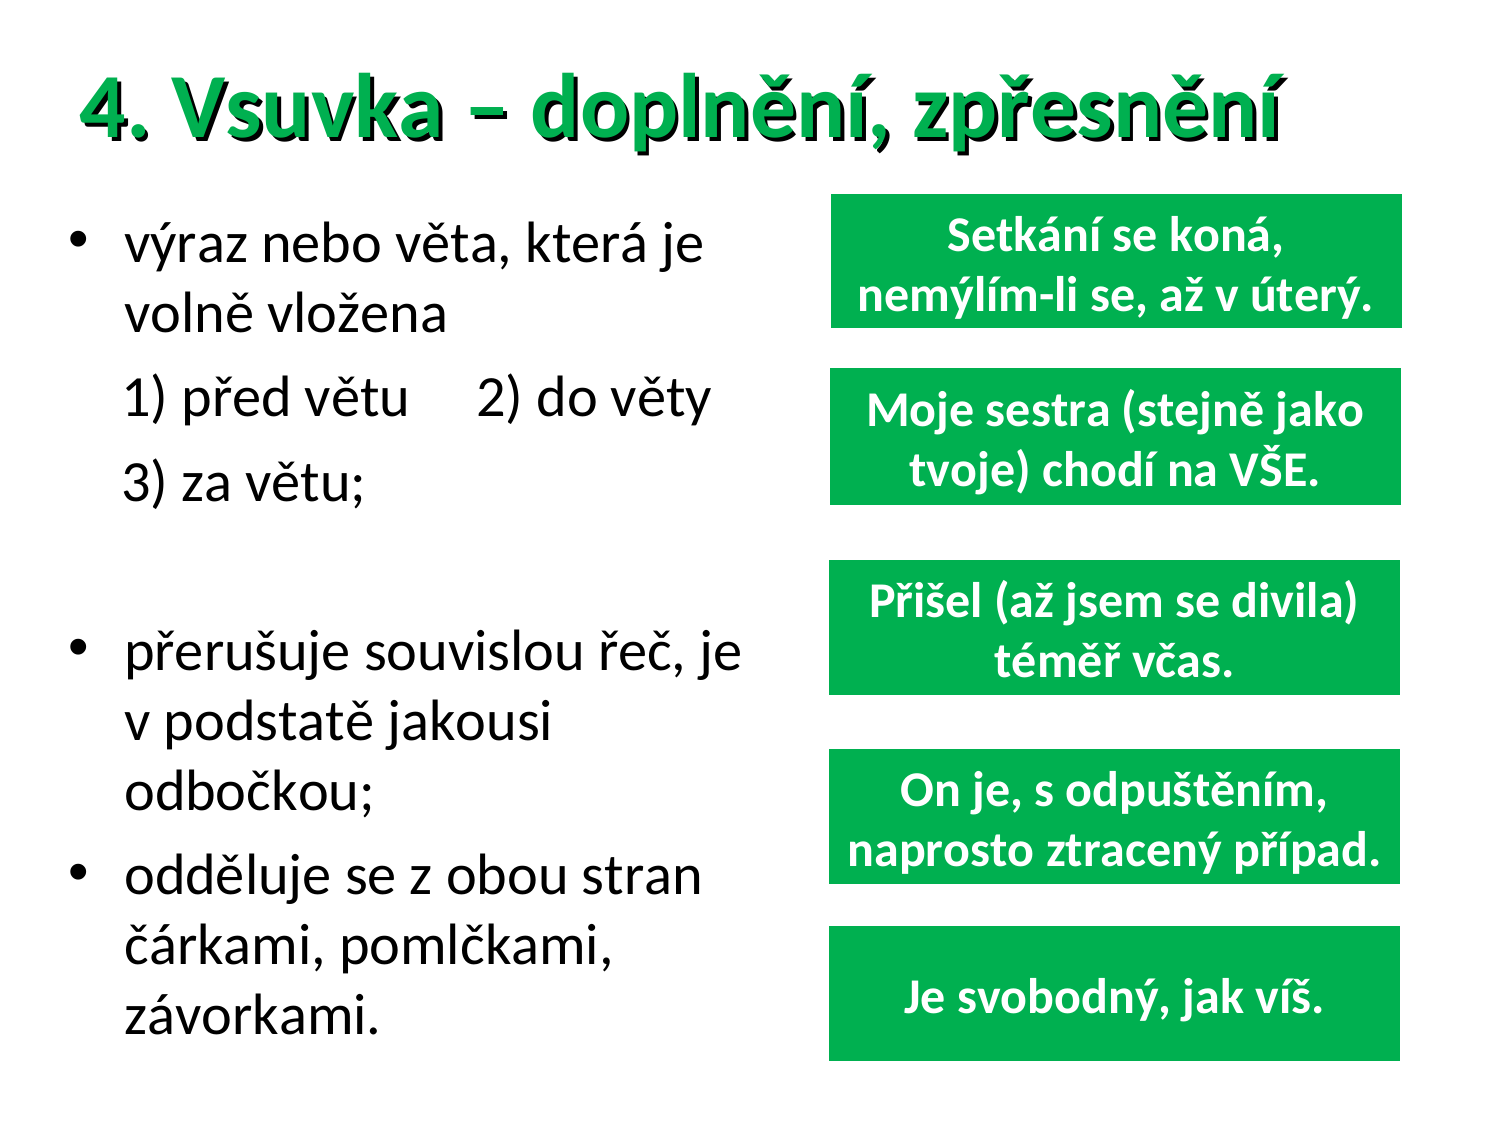

# 4. Vsuvka – doplnění, zpřesnění
výraz nebo věta, která je volně vložena
 1) před větu 2) do věty
 3) za větu;
přerušuje souvislou řeč, je v podstatě jakousi odbočkou;
odděluje se z obou stran čárkami, pomlčkami, závorkami.
Setkání se koná, nemýlím-li se, až v úterý.
Moje sestra (stejně jako tvoje) chodí na VŠE.
Přišel (až jsem se divila) téměř včas.
On je, s odpuštěním, naprosto ztracený případ.
Je svobodný, jak víš.